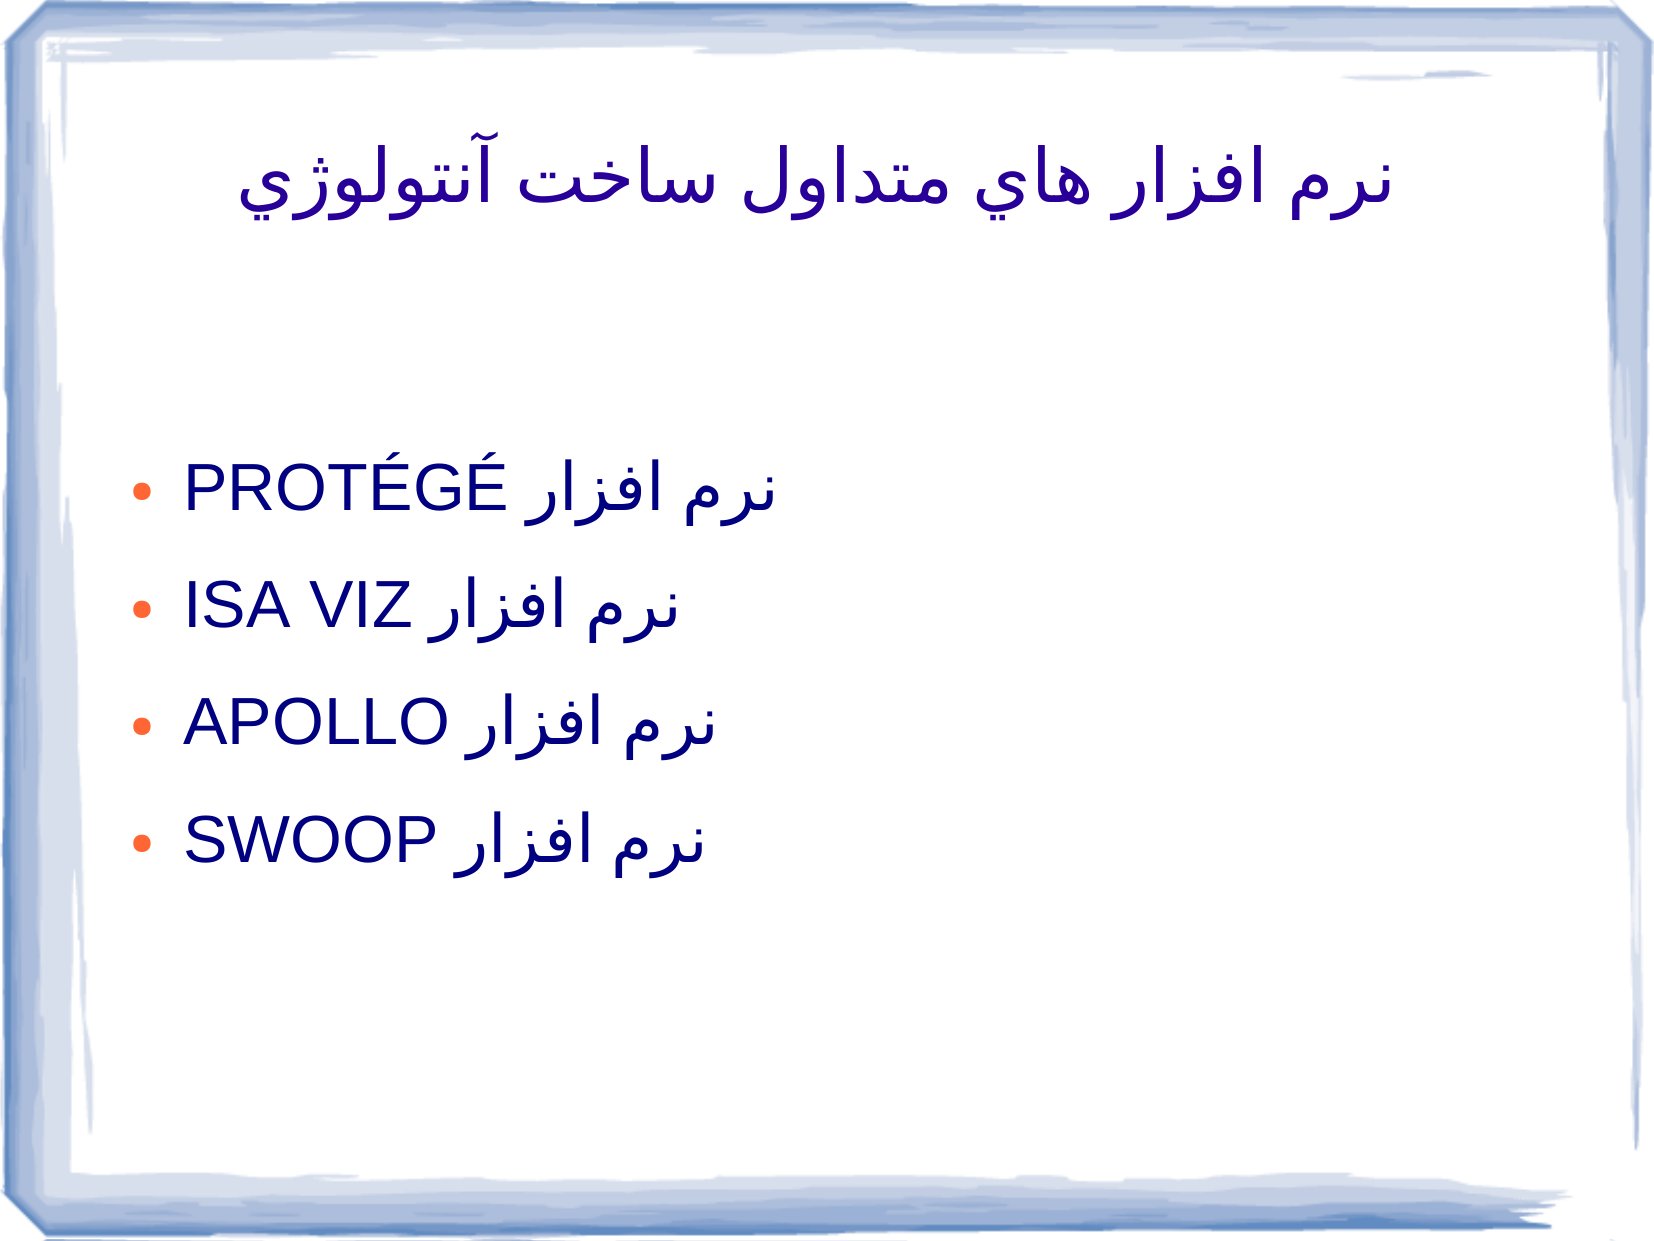

# ‫ نرم افزار هاي متداول ساخت آنتولوژي‬
‫ نرم افزار ‪PROTÉGÉ‬‬
‫ نرم افزار ‪ISA VIZ‬‬
‫ نرم افزار ‪APOLLO‬‬
‫ نرم افزار ‪SWOOP‬‬